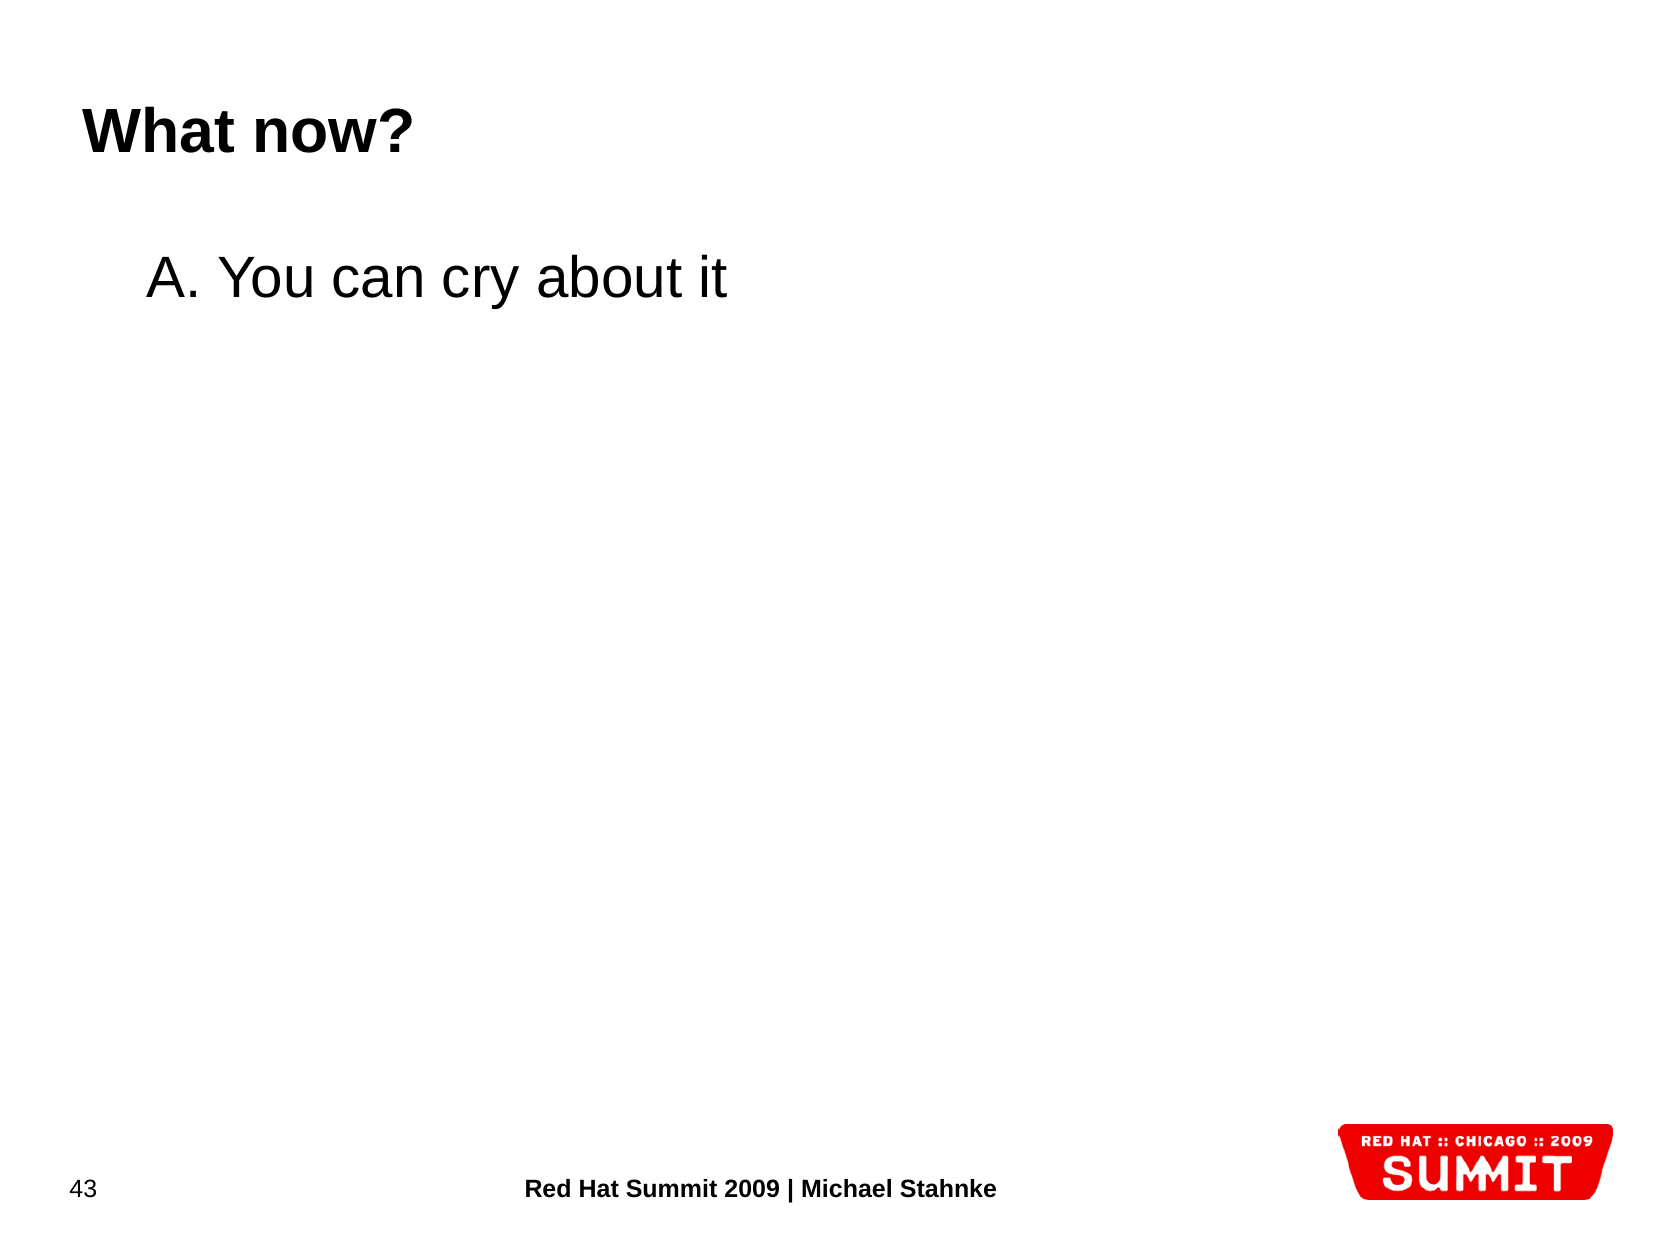

# What now?
A. You can cry about it